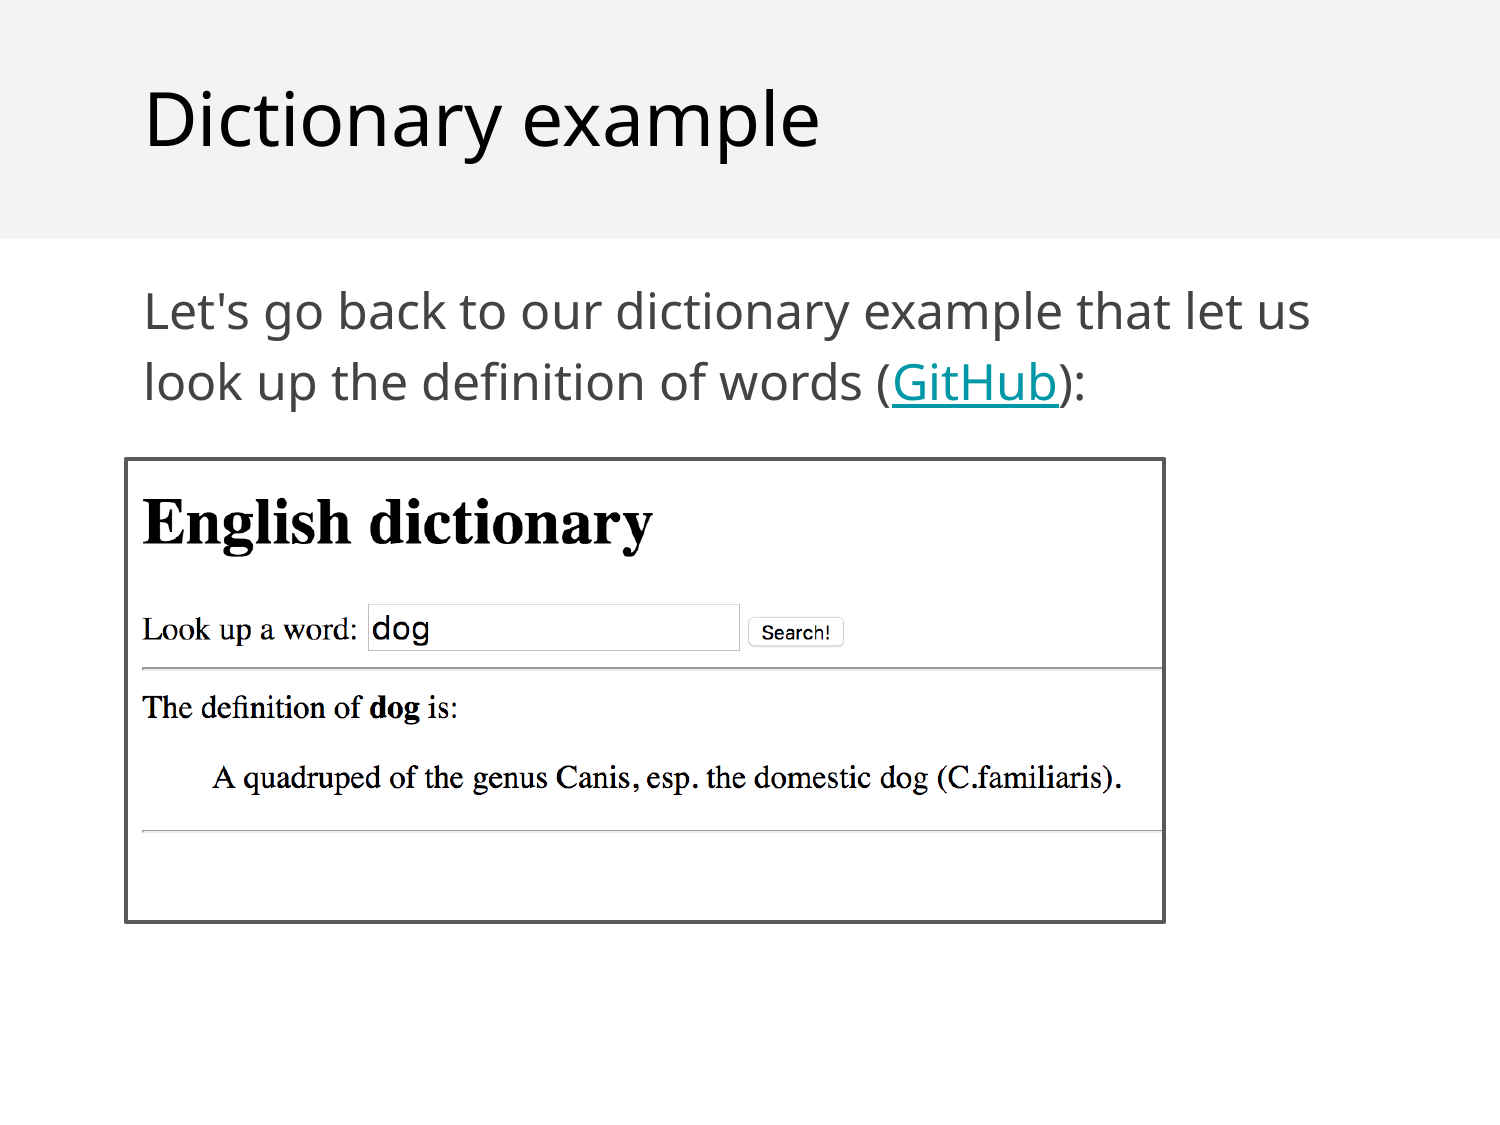

# Dictionary example
Let's go back to our dictionary example that let us look up the definition of words (GitHub):